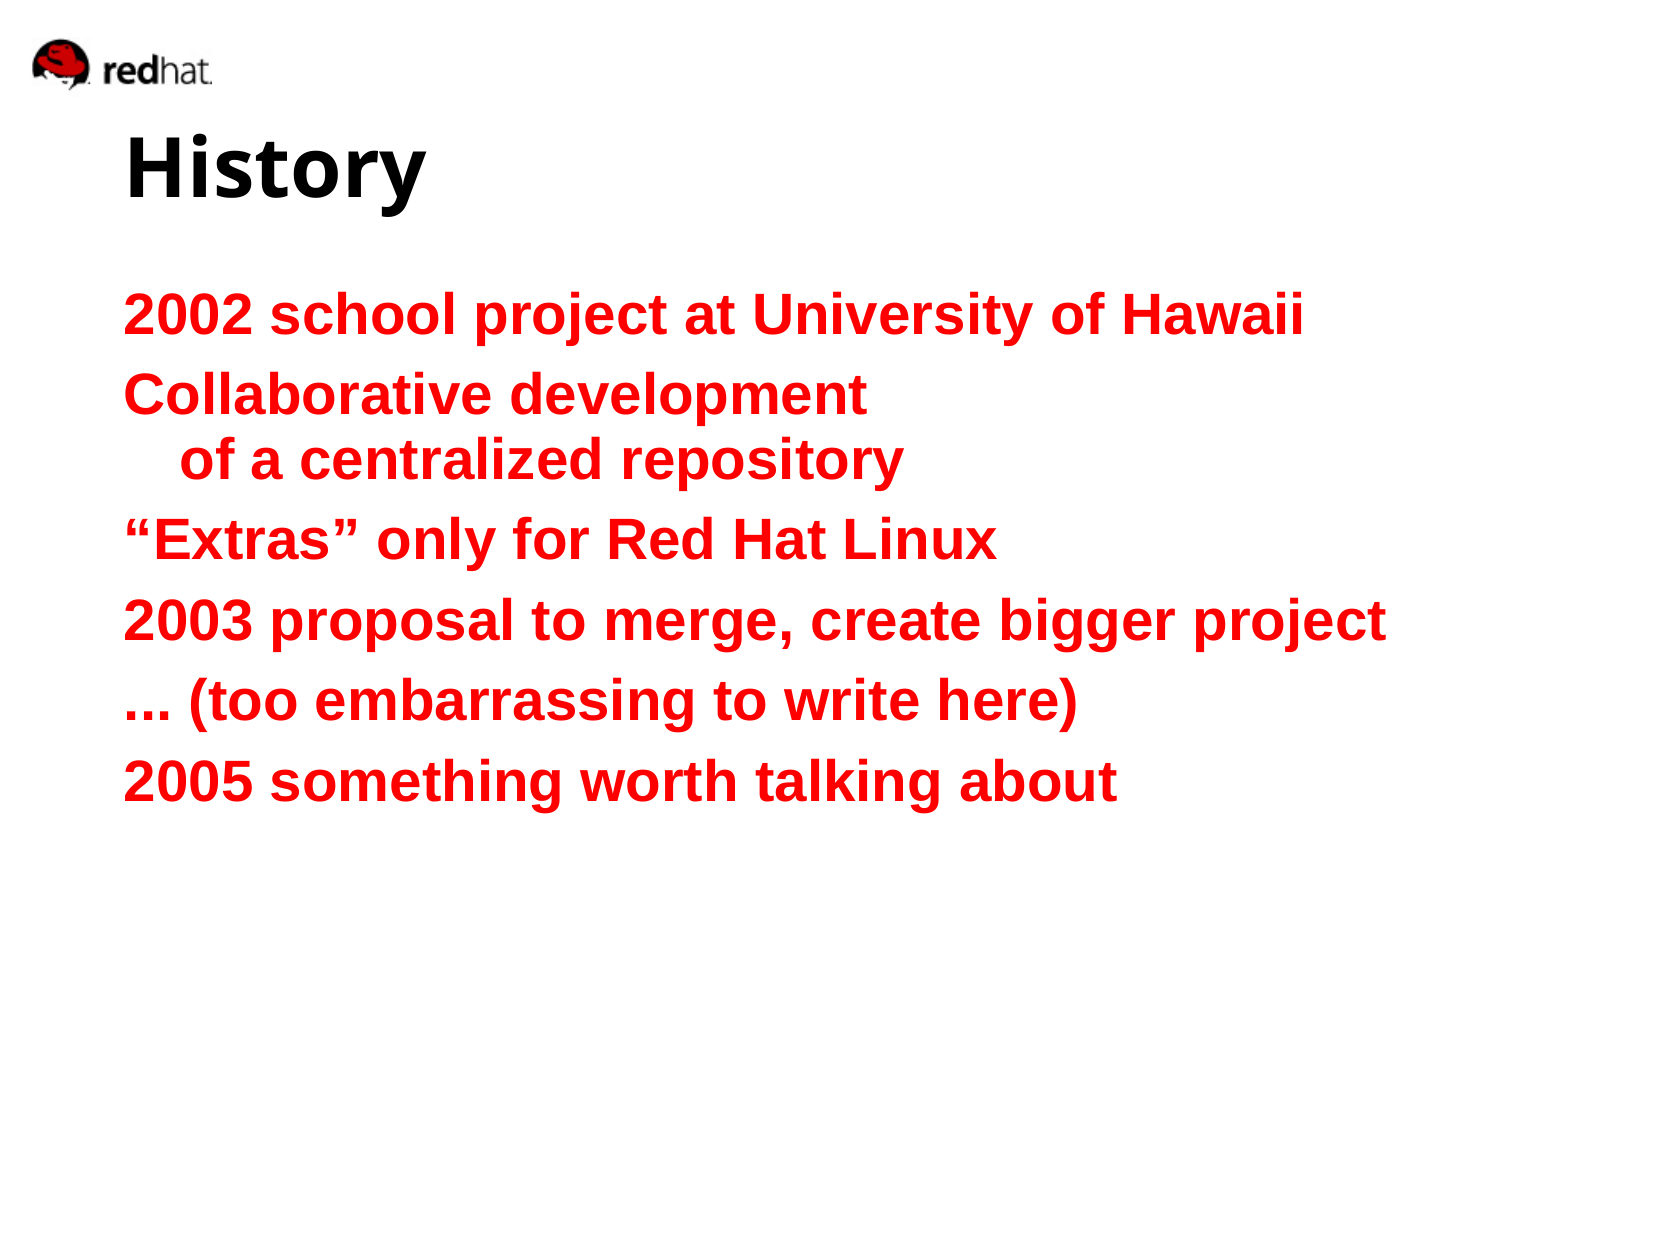

# History
2002 school project at University of Hawaii
Collaborative development
of a centralized repository
“Extras” only for Red Hat Linux
2003 proposal to merge, create bigger project
... (too embarrassing to write here)
2005 something worth talking about